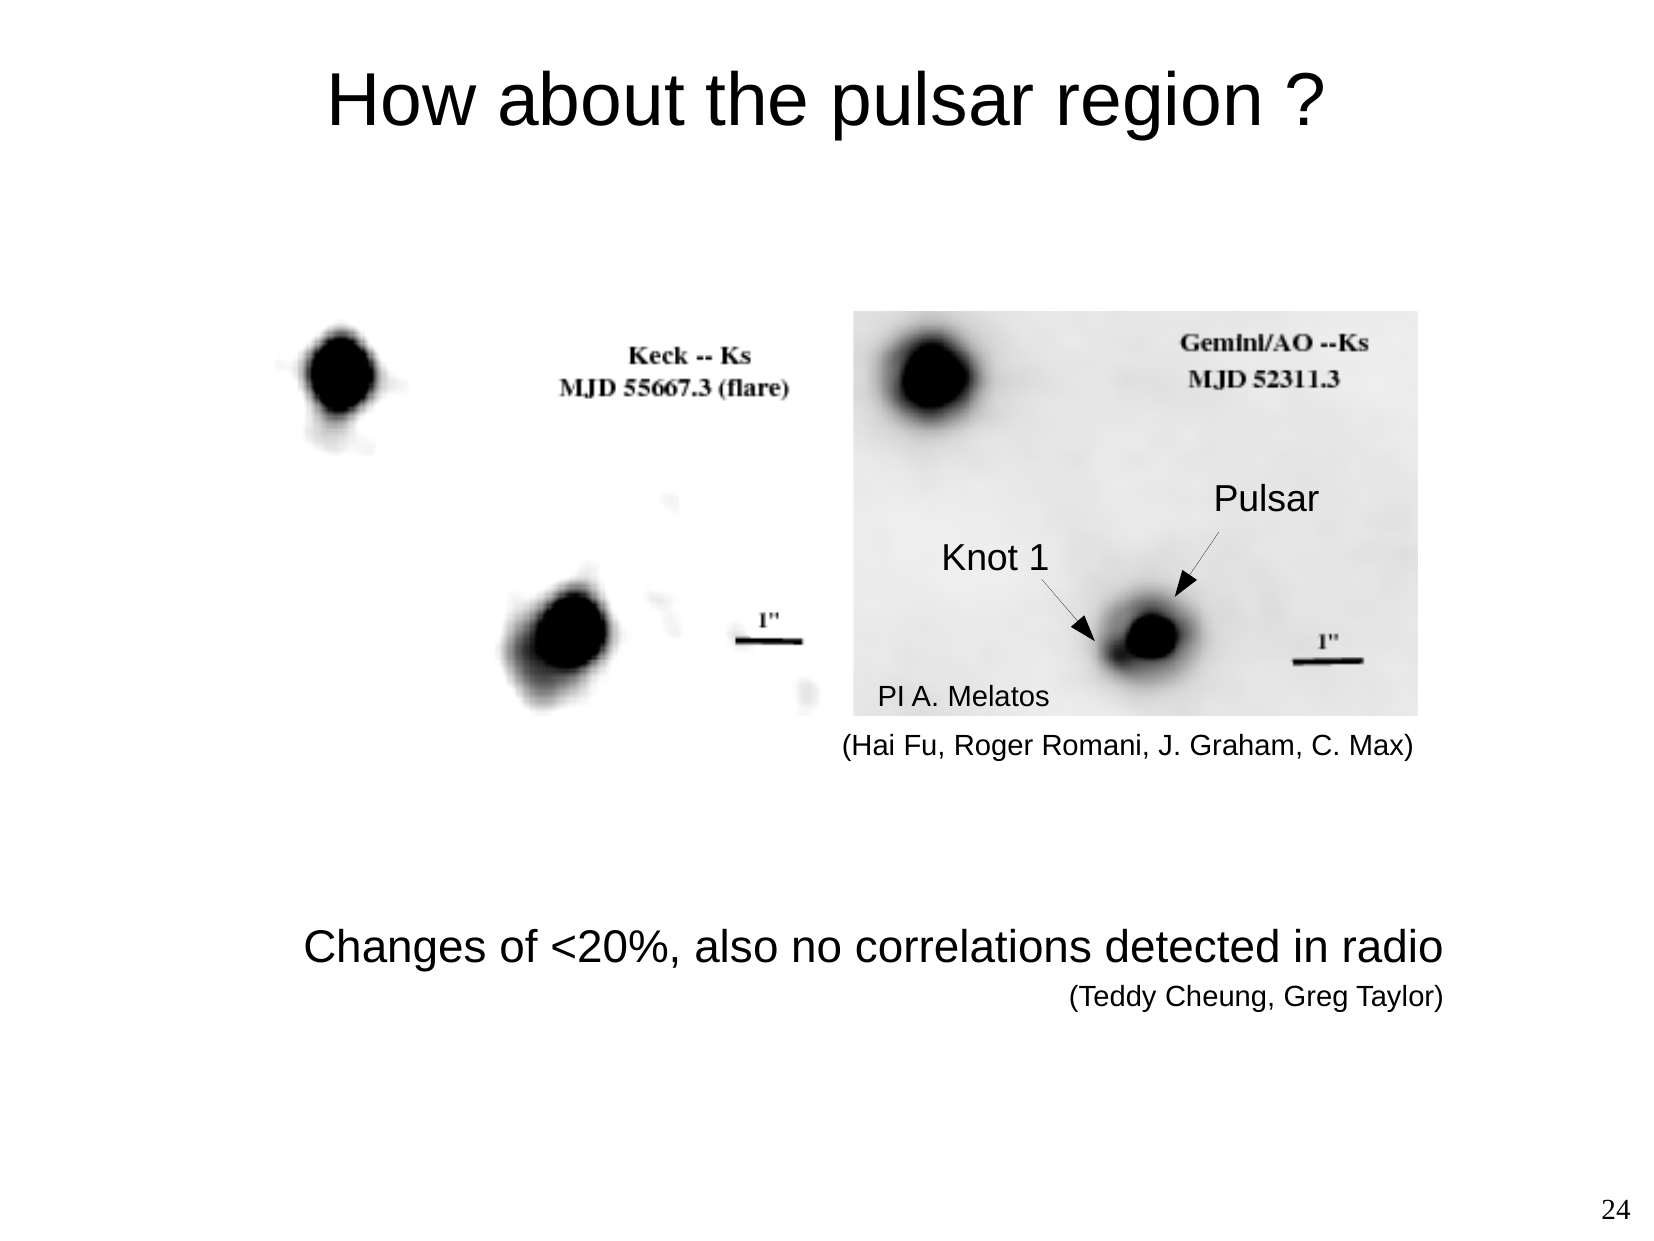

# How about the pulsar region ?
Pulsar
Knot 1
PI A. Melatos
(Hai Fu, Roger Romani, J. Graham, C. Max)
Changes of <20%, also no correlations detected in radio
(Teddy Cheung, Greg Taylor)
24